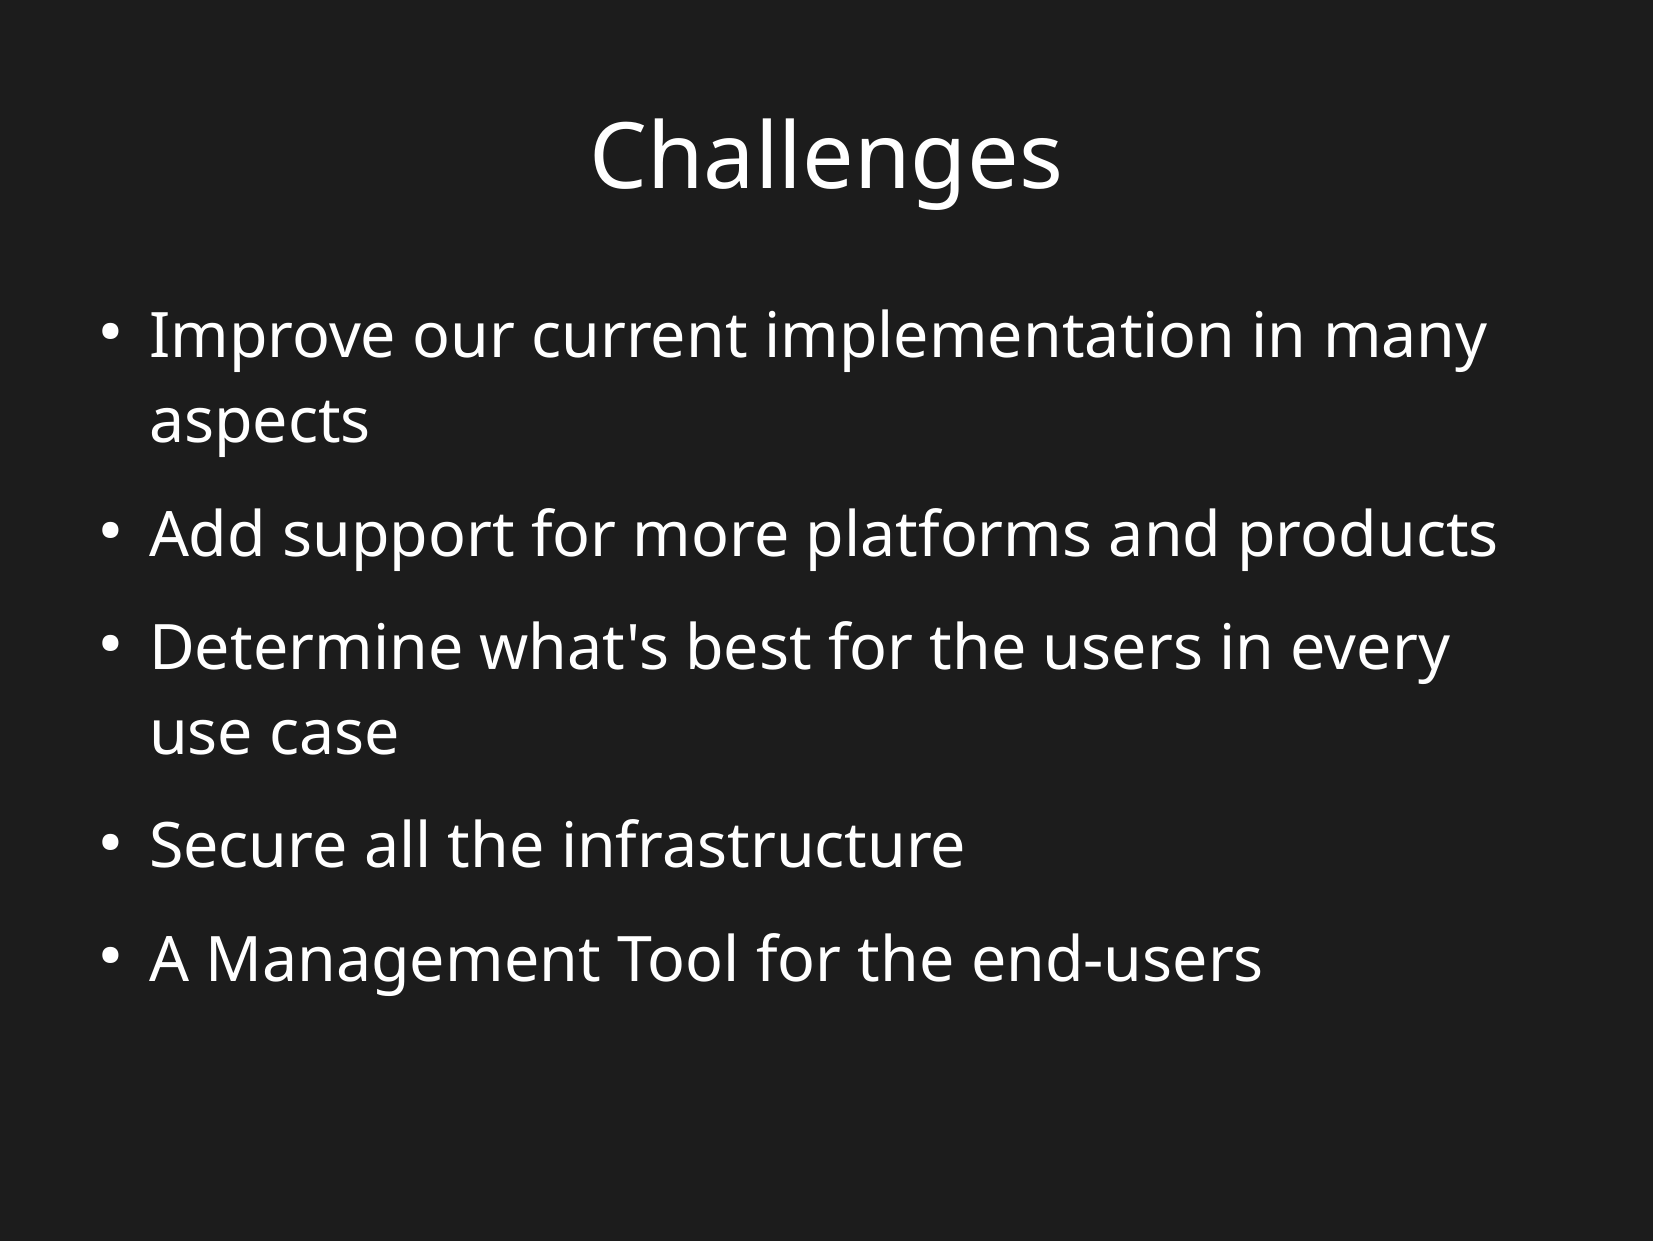

# Challenges
Improve our current implementation in many aspects
Add support for more platforms and products
Determine what's best for the users in every use case
Secure all the infrastructure
A Management Tool for the end-users